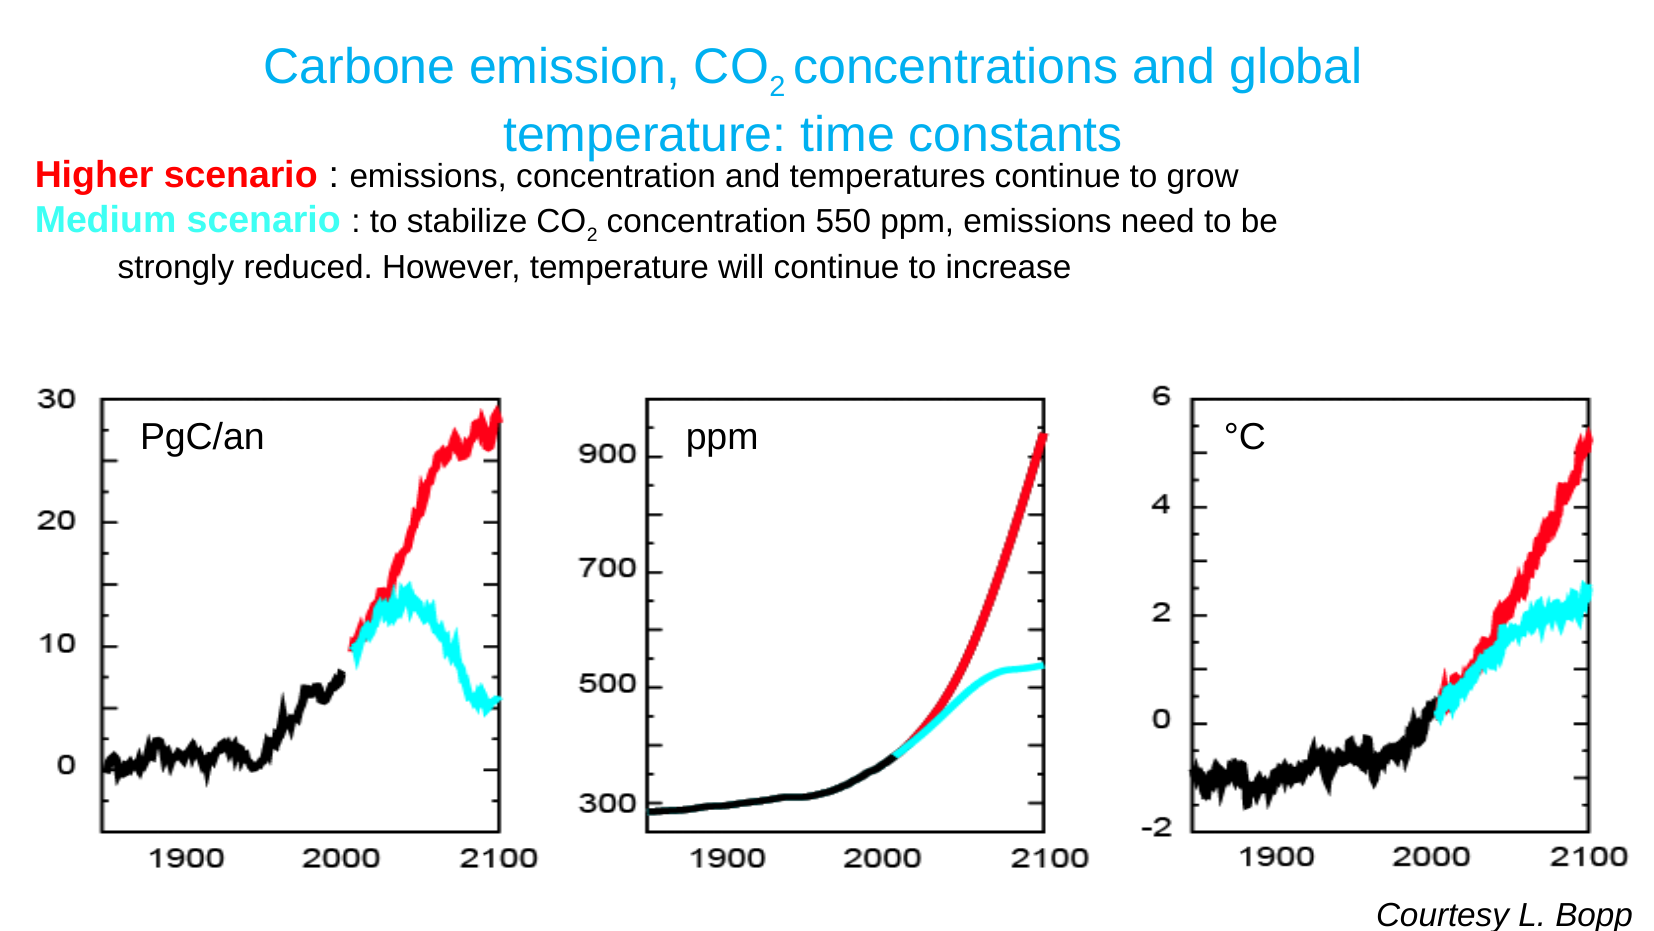

Carbone emission, CO2 concentrations and global temperature: time constants
Higher scenario : emissions, concentration and temperatures continue to grow
Medium scenario : to stabilize CO2 concentration 550 ppm, emissions need to be						 strongly reduced. However, temperature will continue to increase
PgC/an
ppm
°C
Courtesy L. Bopp